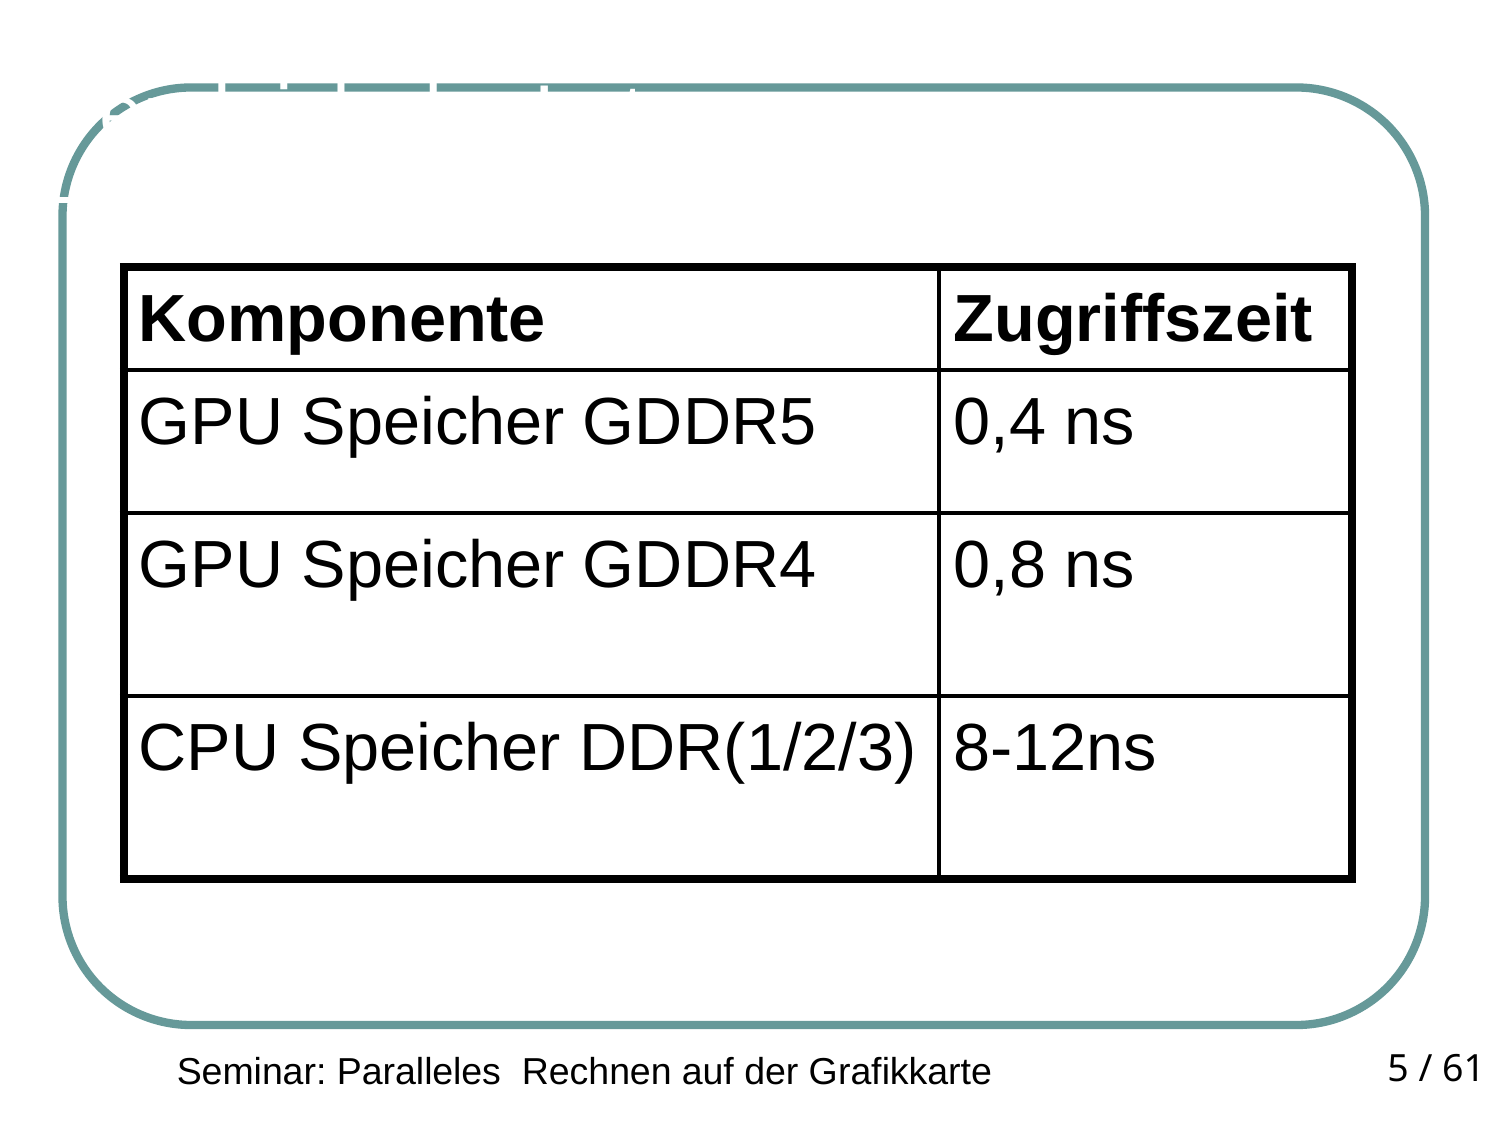

# Vergleich der Latenzen
| Komponente | Zugriffszeit |
| --- | --- |
| GPU Speicher GDDR5 | 0,4 ns |
| GPU Speicher GDDR4 | 0,8 ns |
| CPU Speicher DDR(1/2/3) | 8-12ns |
Seminar: Paralleles Rechnen auf der Grafikkarte
5